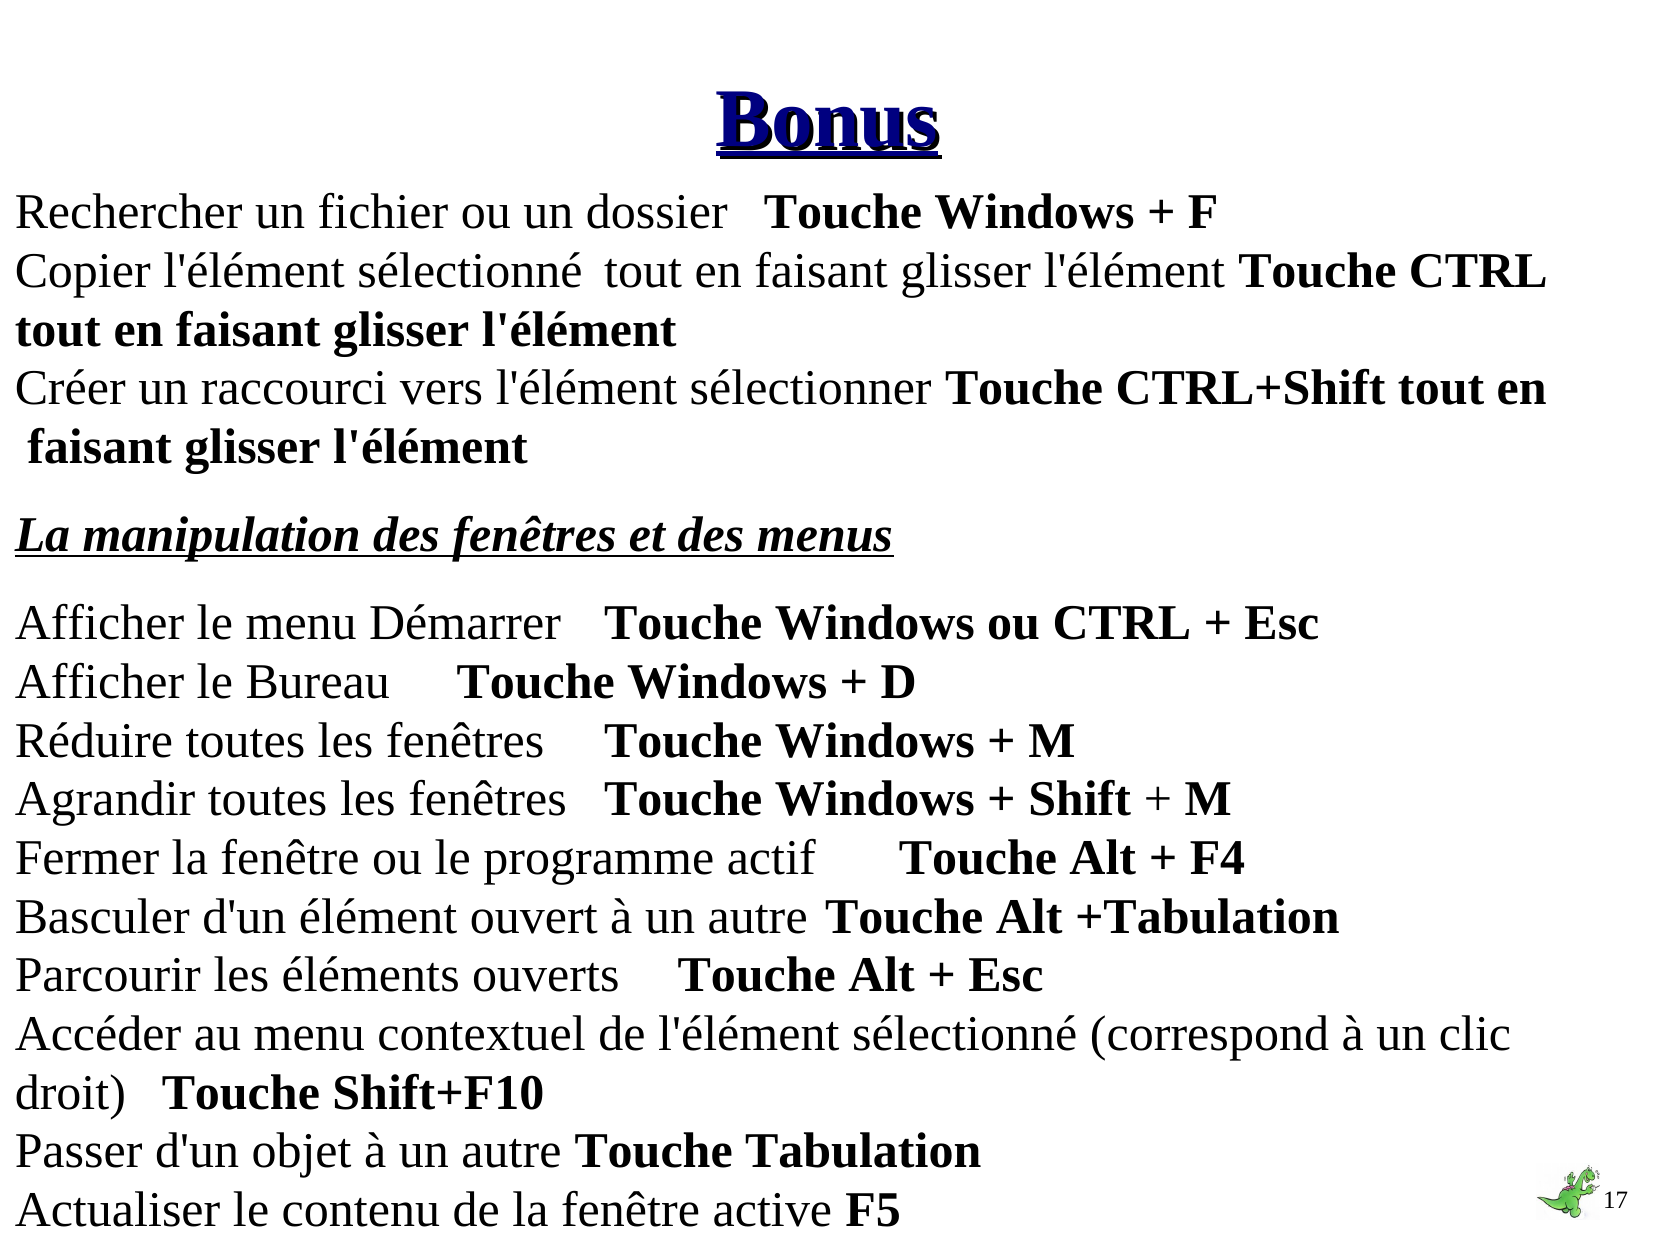

Bonus
Rechercher un fichier ou un dossier	 Touche Windows + F
Copier l'élément sélectionné	tout en faisant glisser l'élément Touche CTRL
tout en faisant glisser l'élément
Créer un raccourci vers l'élément sélectionner Touche CTRL+Shift tout en
 faisant glisser l'élément
La manipulation des fenêtres et des menus
Afficher le menu Démarrer	Touche Windows ou CTRL + Esc
Afficher le Bureau	Touche Windows + D
Réduire toutes les fenêtres 	Touche Windows + M
Agrandir toutes les fenêtres	Touche Windows + Shift + M
Fermer la fenêtre ou le programme actif 	Touche Alt + F4
Basculer d'un élément ouvert à un autre	Touche Alt +Tabulation
Parcourir les éléments ouverts	Touche Alt + Esc
Accéder au menu contextuel de l'élément sélectionné (correspond à un clic
droit)	Touche Shift+F10
Passer d'un objet à un autre Touche Tabulation
Actualiser le contenu de la fenêtre active F5
17